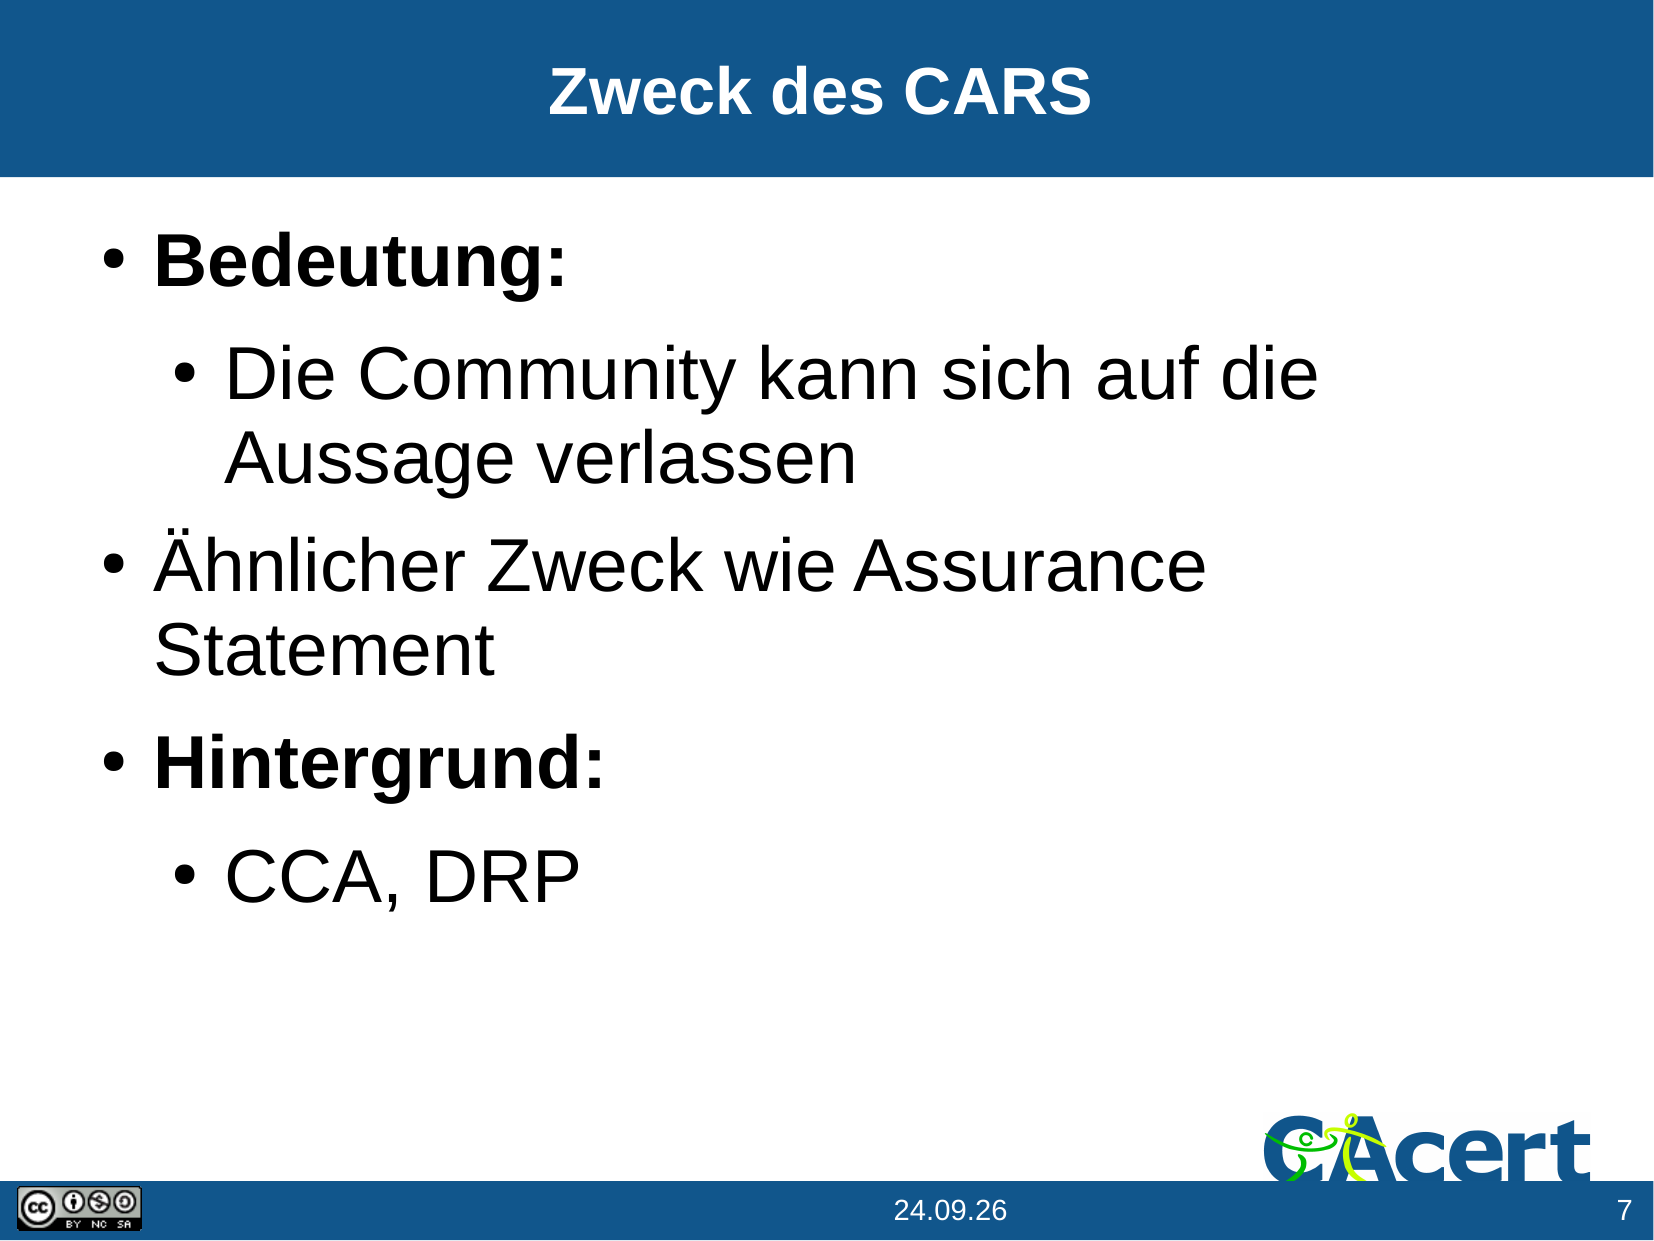

# Zweck des CARS
Bedeutung:
Die Community kann sich auf die Aussage verlassen
Ähnlicher Zweck wie Assurance Statement
Hintergrund:
CCA, DRP